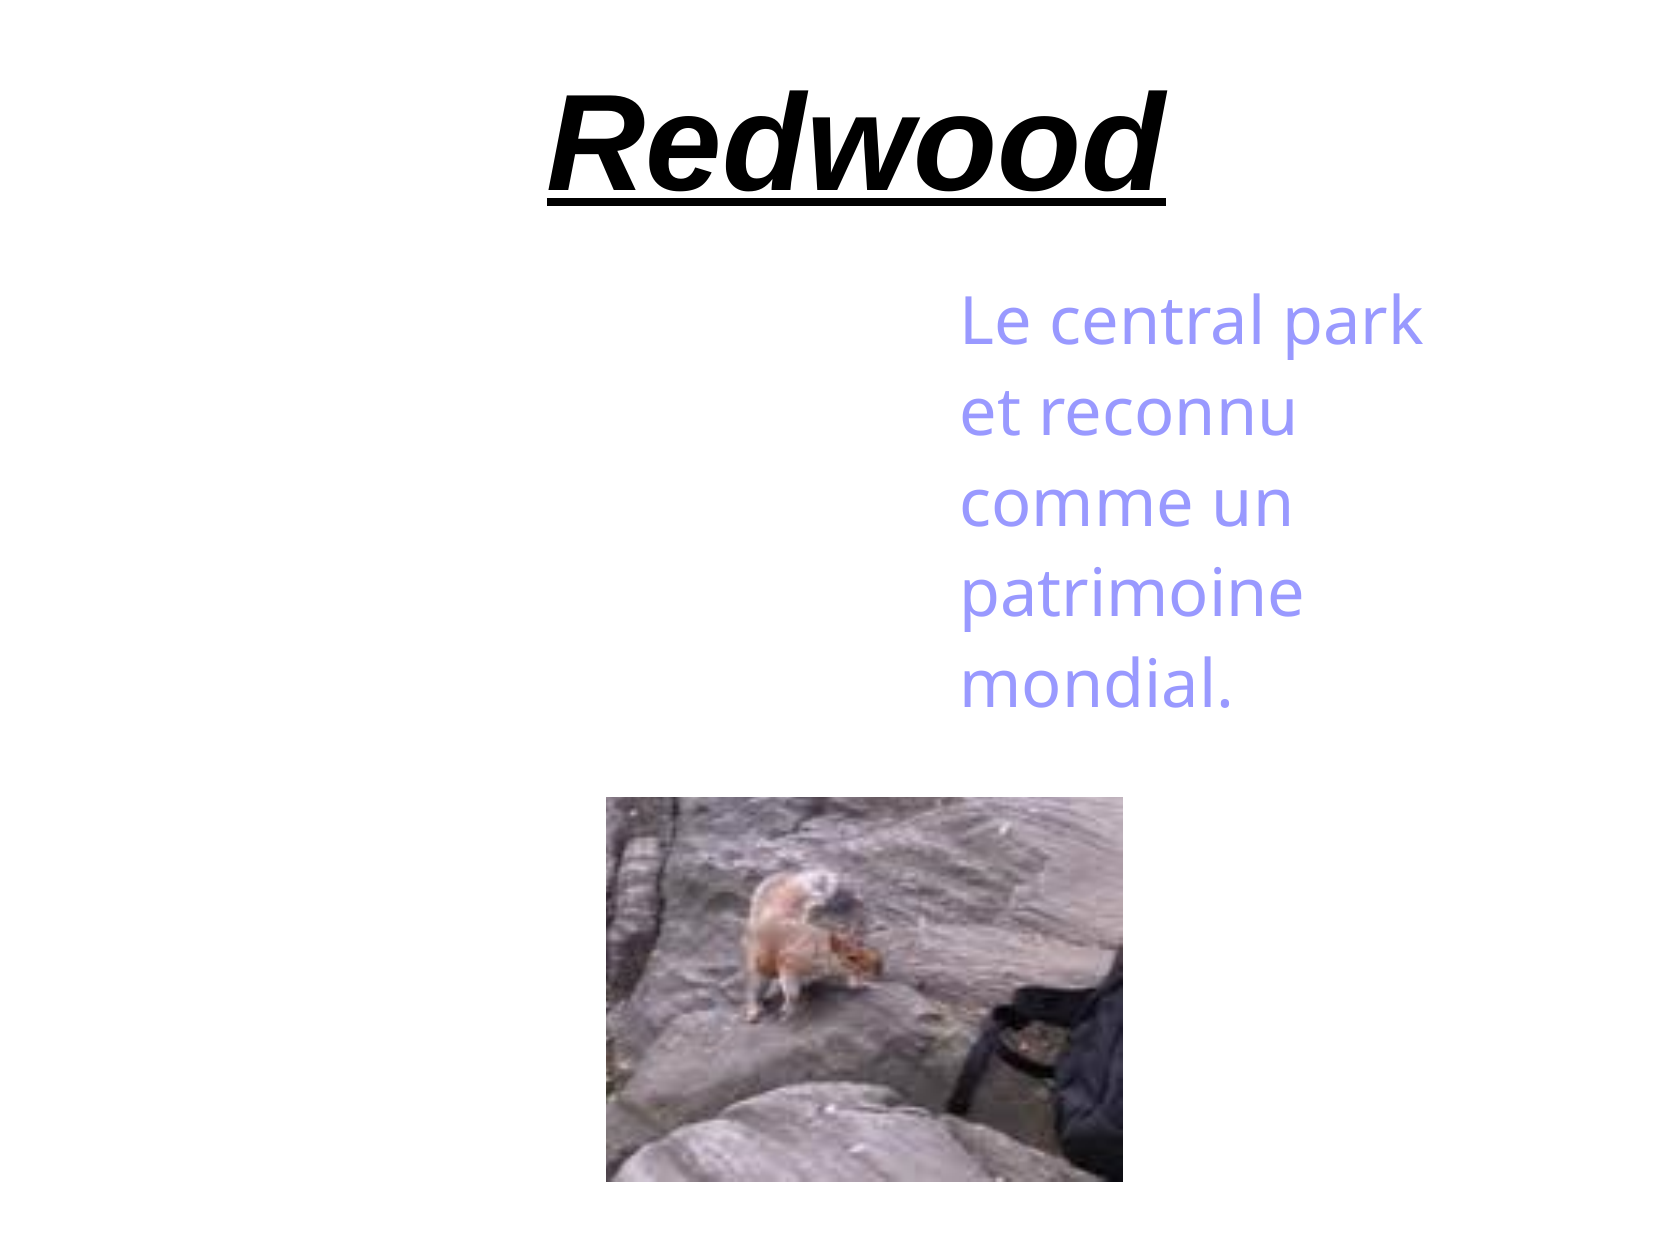

Redwood
Le central park et reconnu comme un patrimoine mondial.